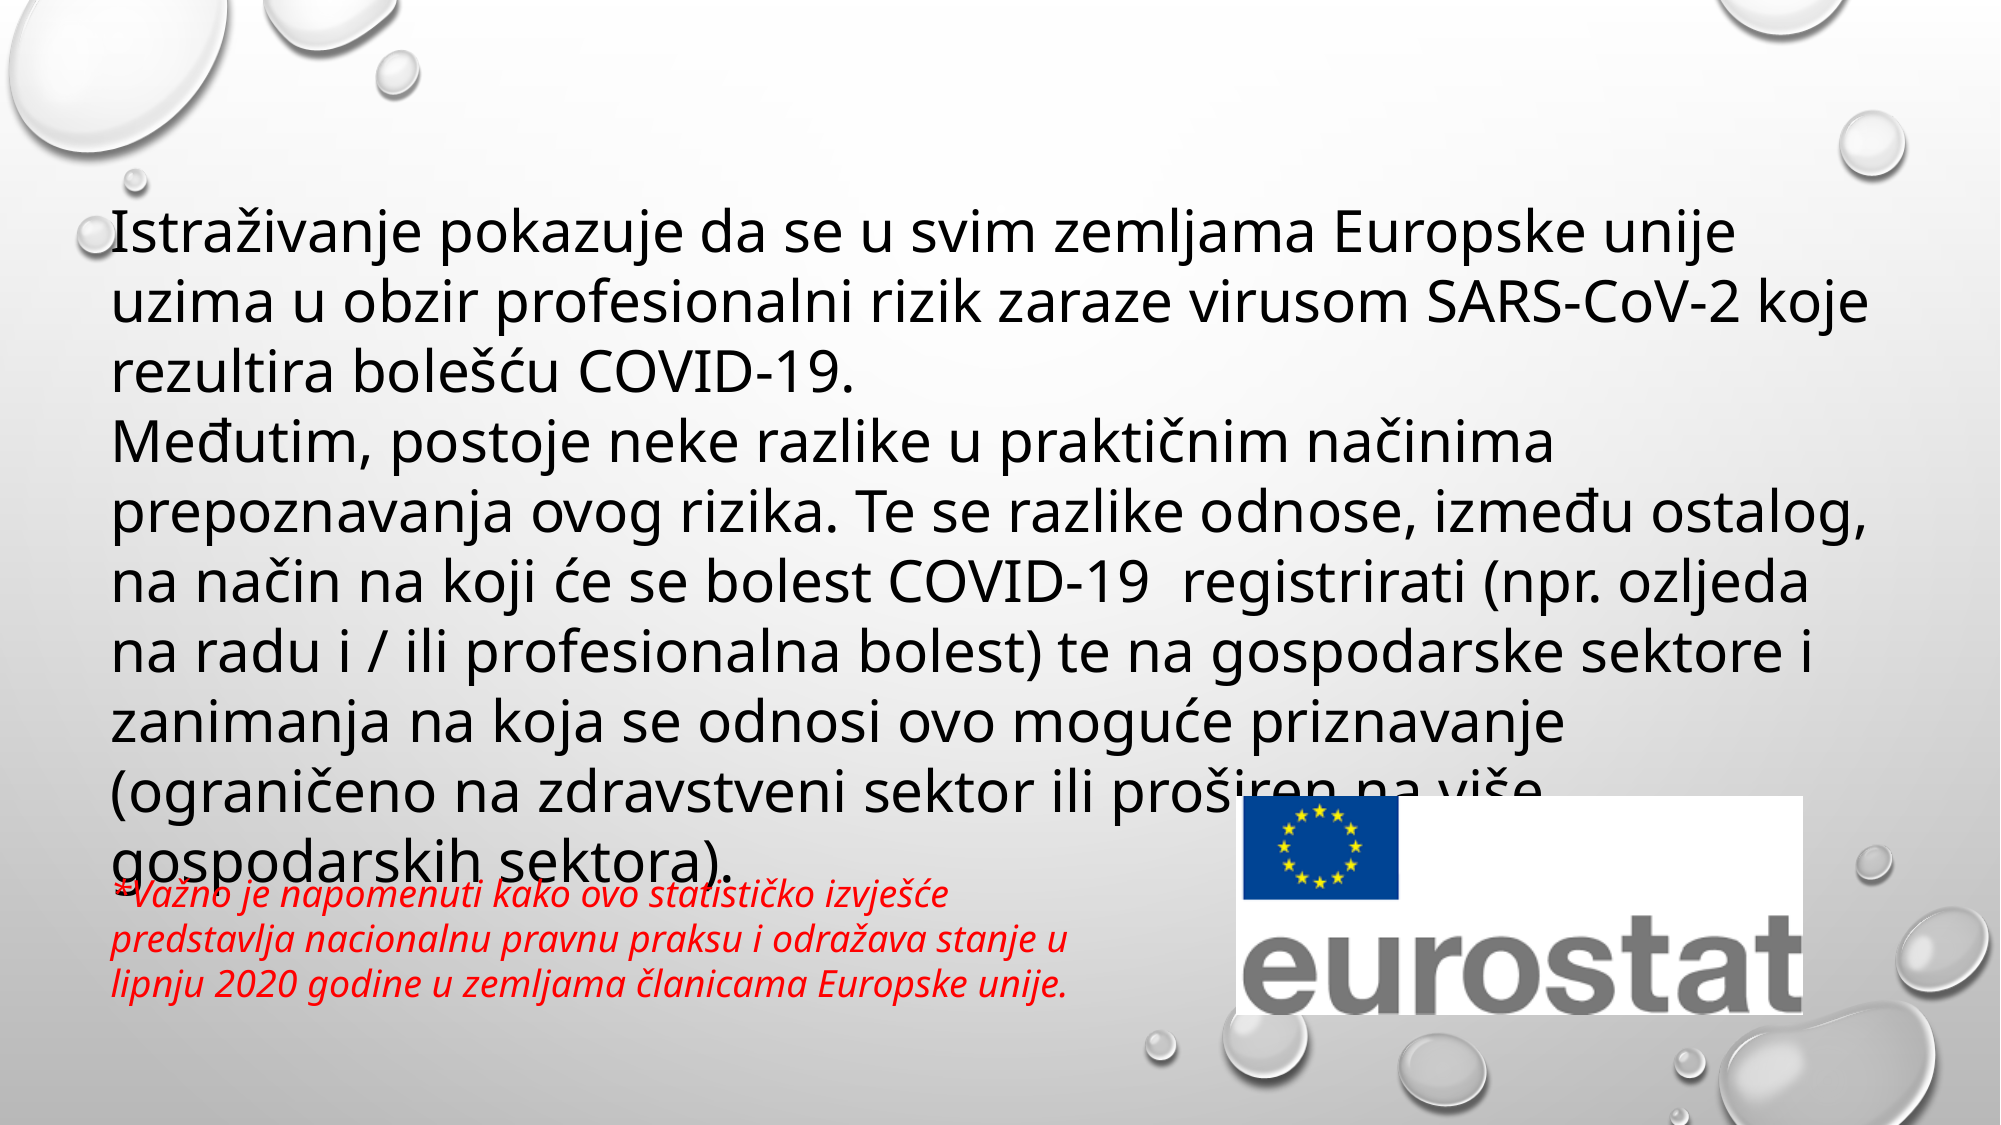

Istraživanje pokazuje da se u svim zemljama Europske unije uzima u obzir profesionalni rizik zaraze virusom SARS-CoV-2 koje rezultira bolešću COVID-19.
Međutim, postoje neke razlike u praktičnim načinima prepoznavanja ovog rizika. Te se razlike odnose, između ostalog, na način na koji će se bolest COVID-19 registrirati (npr. ozljeda na radu i / ili profesionalna bolest) te na gospodarske sektore i zanimanja na koja se odnosi ovo moguće priznavanje (ograničeno na zdravstveni sektor ili proširen na više gospodarskih sektora).
*Važno je napomenuti kako ovo statističko izvješće predstavlja nacionalnu pravnu praksu i odražava stanje u lipnju 2020 godine u zemljama članicama Europske unije.